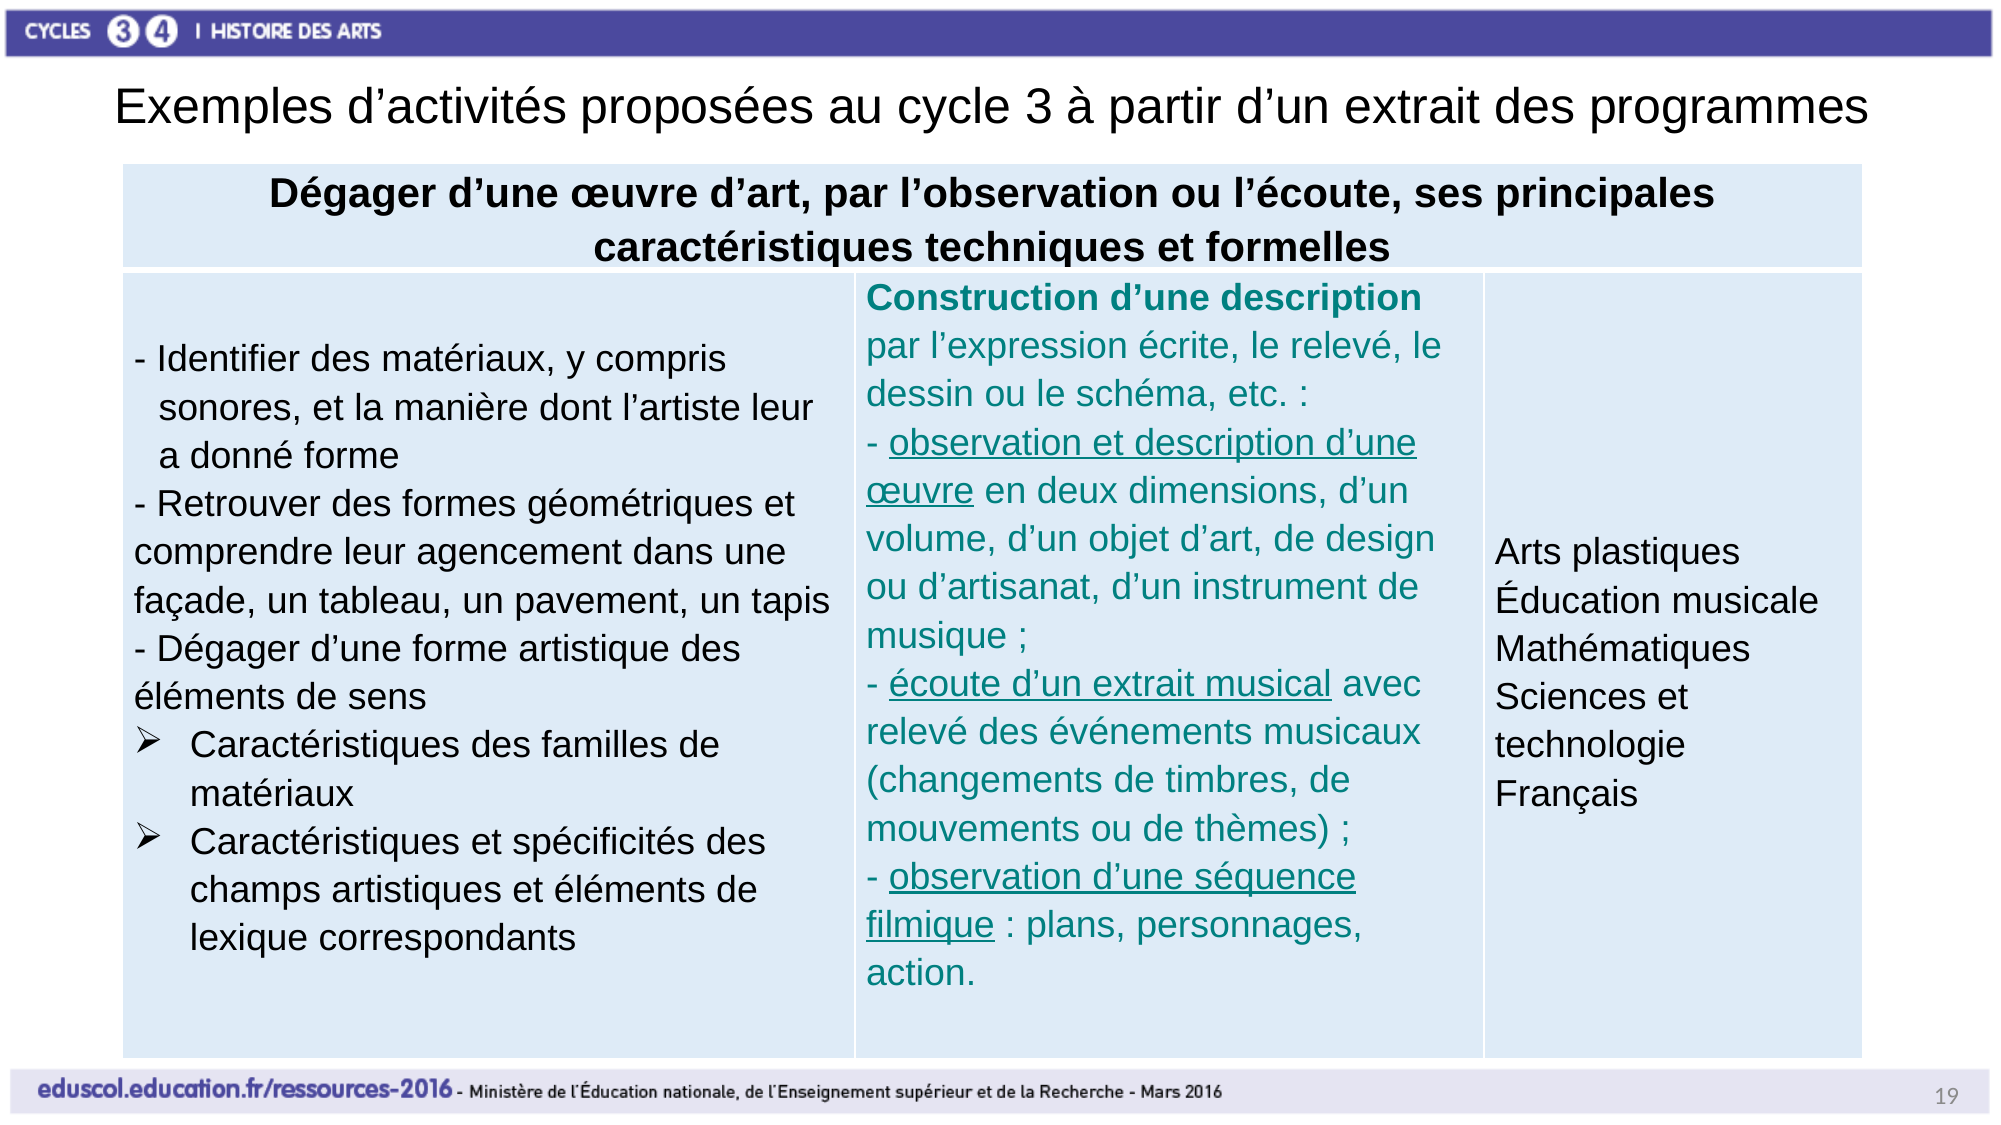

# Exemples d’activités proposées au cycle 3 à partir d’un extrait des programmes
| Dégager d’une œuvre d’art, par l’observation ou l’écoute, ses principales caractéristiques techniques et formelles | | |
| --- | --- | --- |
| - Identifier des matériaux, y compris sonores, et la manière dont l’artiste leur a donné forme - Retrouver des formes géométriques et comprendre leur agencement dans une façade, un tableau, un pavement, un tapis - Dégager d’une forme artistique des éléments de sens  Caractéristiques des familles de matériaux Caractéristiques et spécificités des champs artistiques et éléments de lexique correspondants | Construction d’une description par l’expression écrite, le relevé, le dessin ou le schéma, etc. : - observation et description d’une œuvre en deux dimensions, d’un volume, d’un objet d’art, de design ou d’artisanat, d’un instrument de musique ; - écoute d’un extrait musical avec relevé des événements musicaux (changements de timbres, de mouvements ou de thèmes) ; - observation d’une séquence filmique : plans, personnages, action. | Arts plastiques Éducation musicale Mathématiques Sciences et technologie Français |